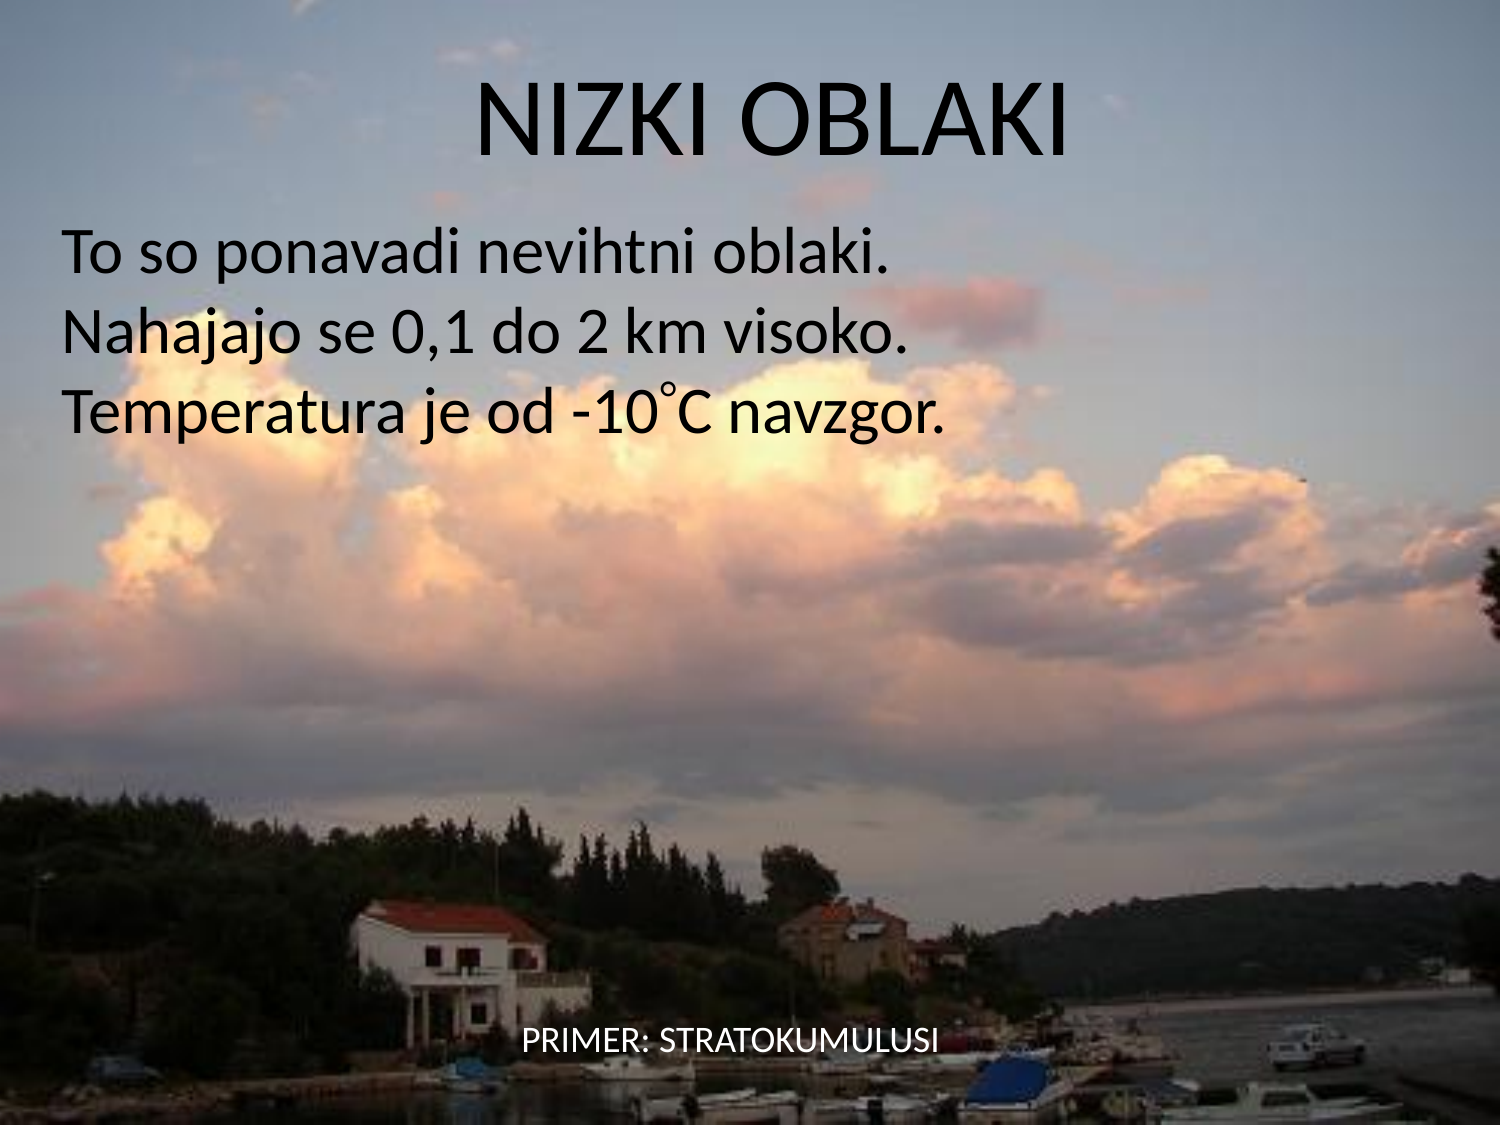

NIZKI OBLAKI
# NIZKI OBLAK
To so ponavadi nevihtni oblaki.
Nahajajo se 0,1 do 2 km visoko.
Temperatura je od -10C navzgor.
PRIMER: STRATOKUMULUSI